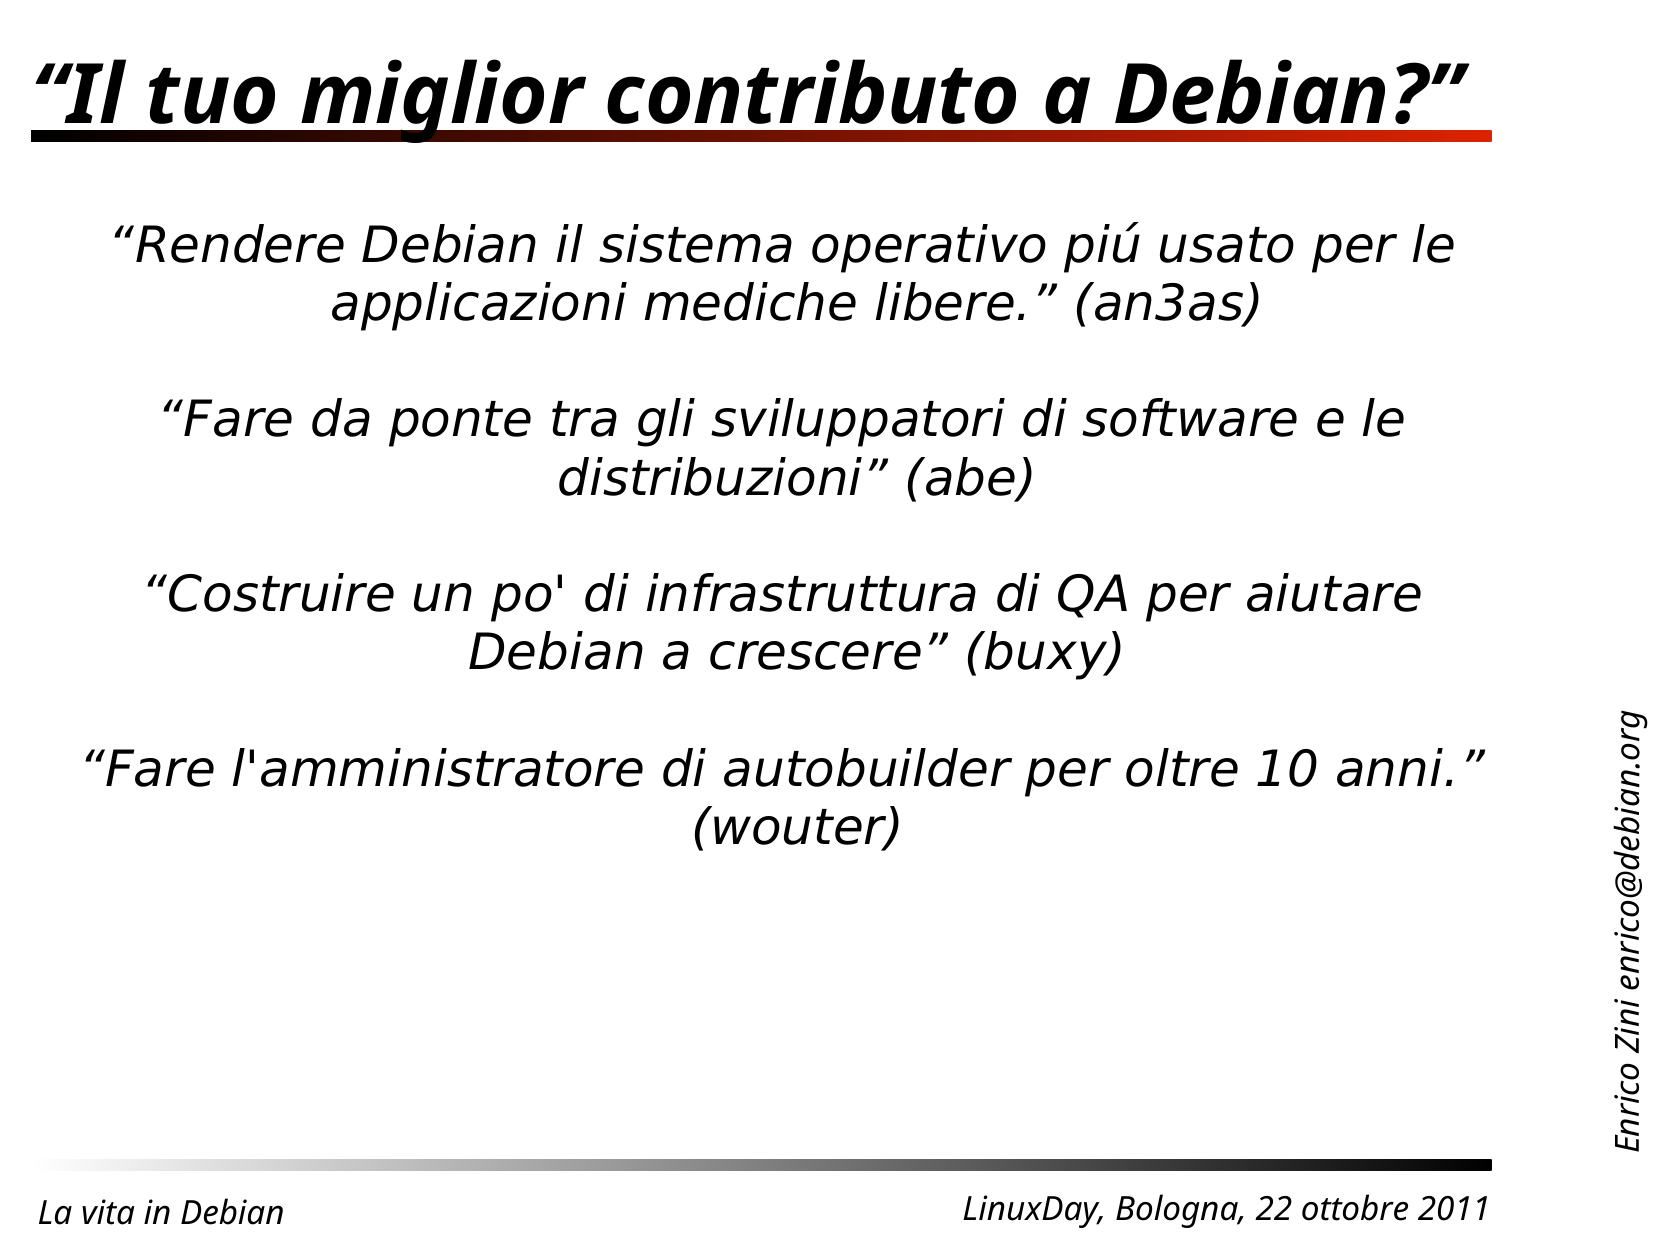

“Il tuo miglior contributo a Debian?”
“Rendere Debian il sistema operativo piú usato per le applicazioni mediche libere.” (an3as)
“Fare da ponte tra gli sviluppatori di software e le distribuzioni” (abe)
“Costruire un po' di infrastruttura di QA per aiutare Debian a crescere” (buxy)
“Fare l'amministratore di autobuilder per oltre 10 anni.” (wouter)